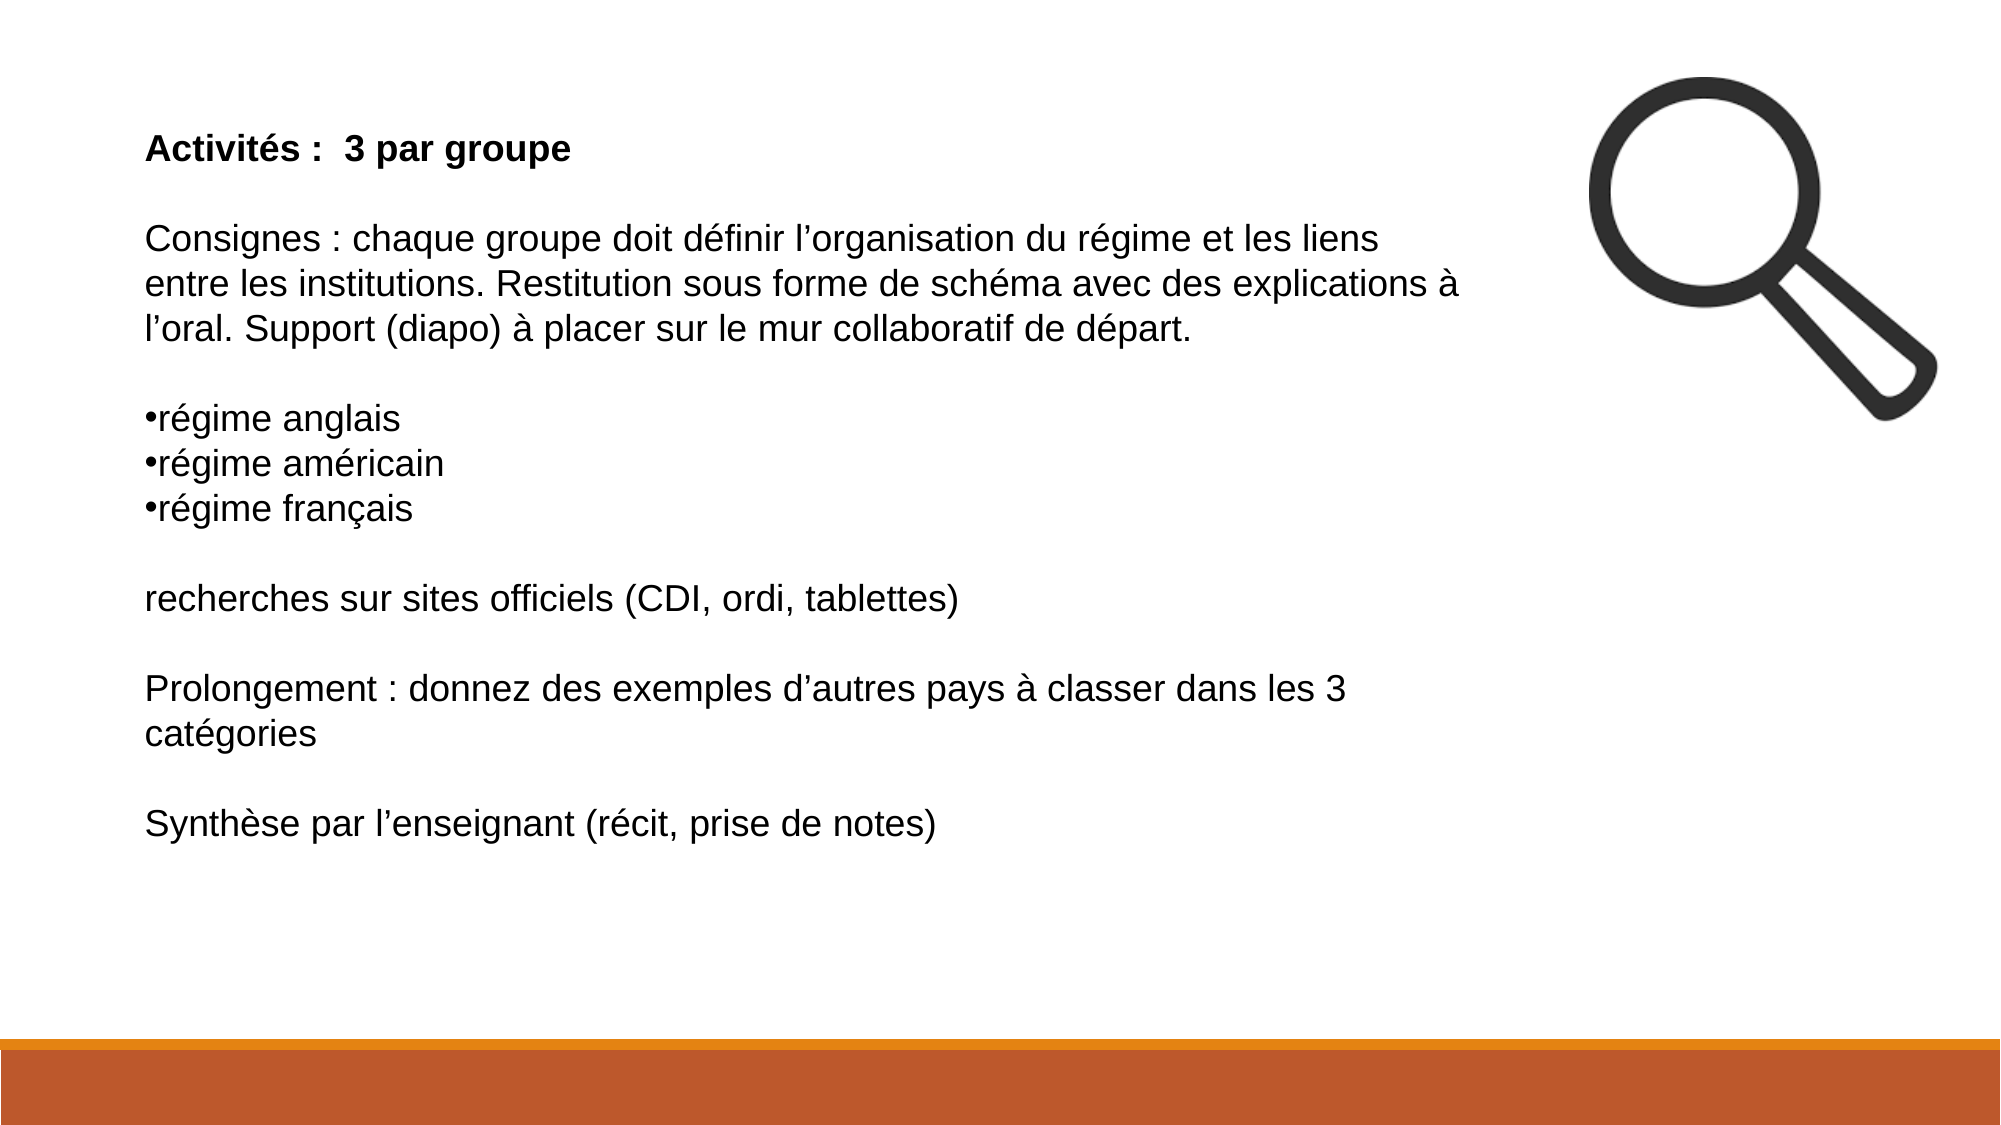

Activités : 3 par groupe
Consignes : chaque groupe doit définir l’organisation du régime et les liens entre les institutions. Restitution sous forme de schéma avec des explications à l’oral. Support (diapo) à placer sur le mur collaboratif de départ.
régime anglais
régime américain
régime français
recherches sur sites officiels (CDI, ordi, tablettes)
Prolongement : donnez des exemples d’autres pays à classer dans les 3 catégories
Synthèse par l’enseignant (récit, prise de notes)